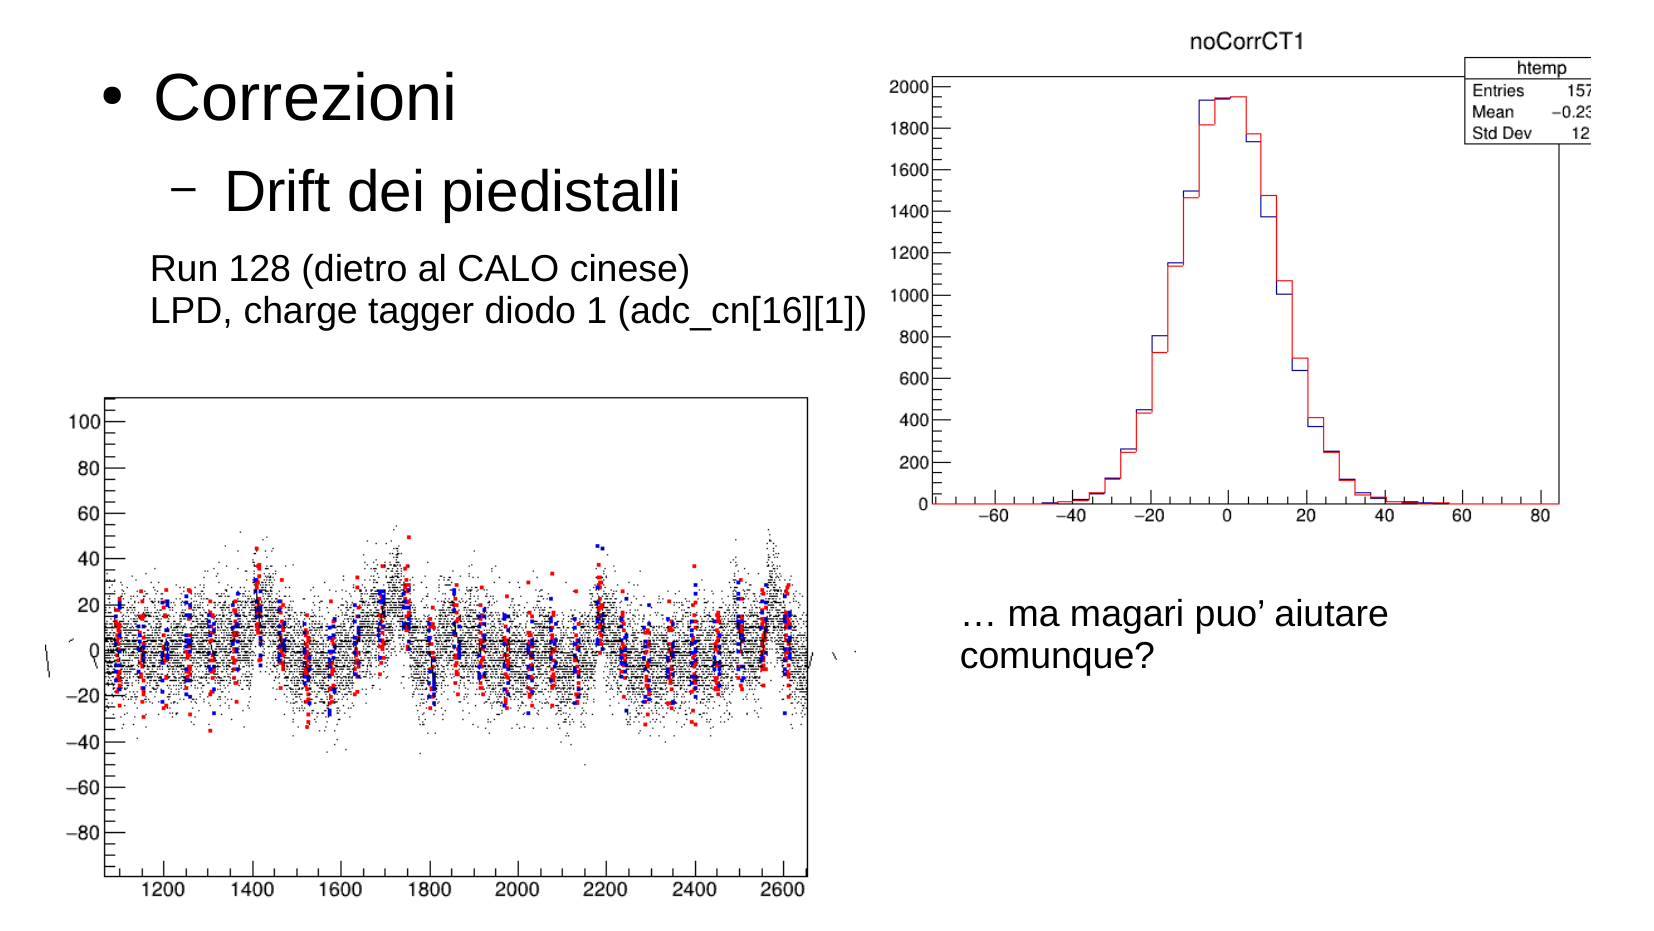

# Correzioni
Drift dei piedistalli
Run 128 (dietro al CALO cinese)
LPD, charge tagger diodo 1 (adc_cn[16][1])
… ma magari puo’ aiutare comunque?